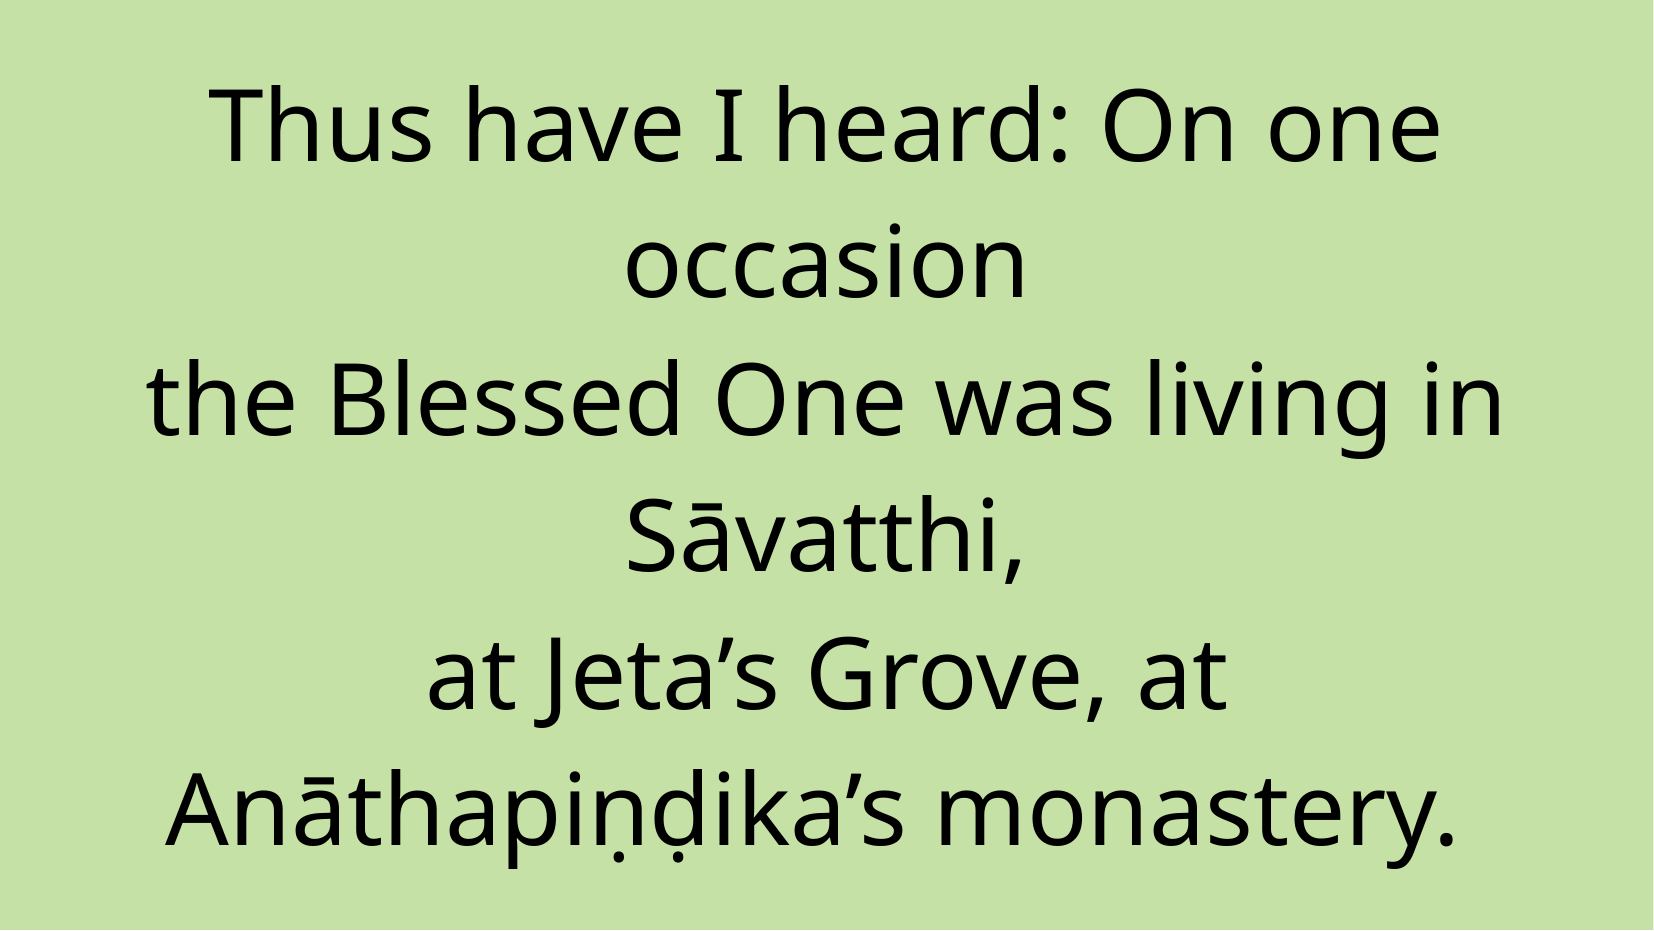

# Thus have I heard: On one occasion
the Blessed One was living in Sāvatthi,
at Jeta’s Grove, at Anāthapiṇḍika’s monastery.